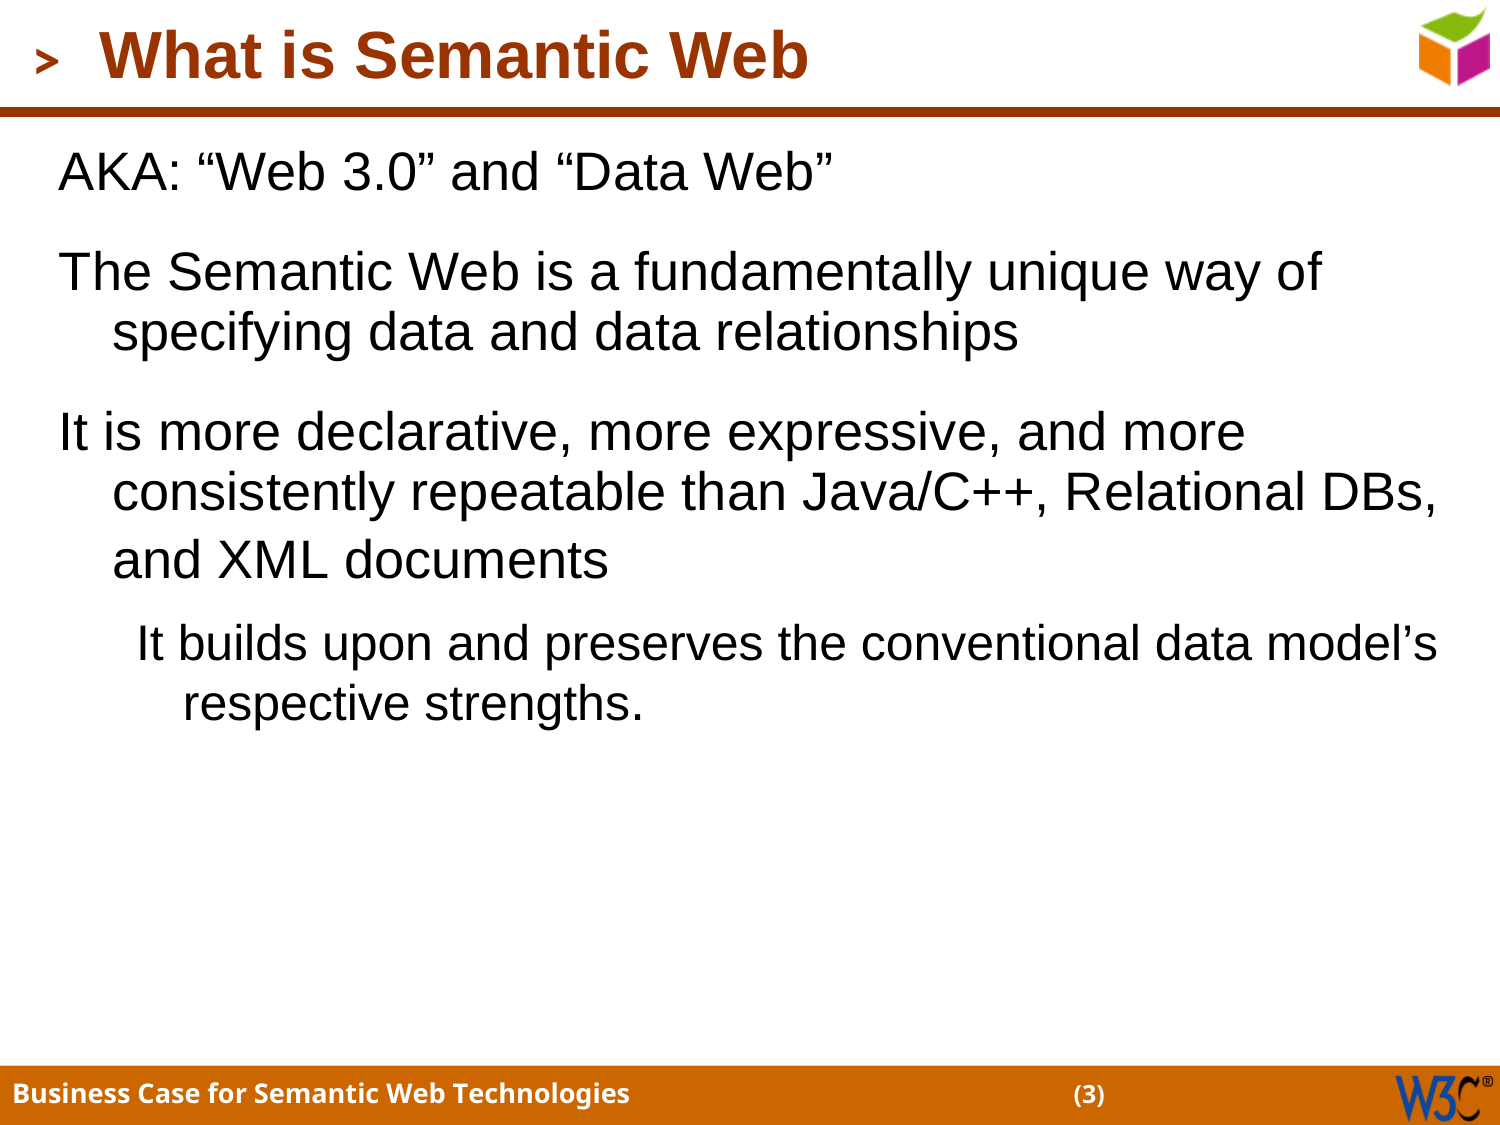

# What is Semantic Web
AKA: “Web 3.0” and “Data Web”
The Semantic Web is a fundamentally unique way of specifying data and data relationships
It is more declarative, more expressive, and more consistently repeatable than Java/C++, Relational DBs, and XML documents
It builds upon and preserves the conventional data model’s respective strengths.